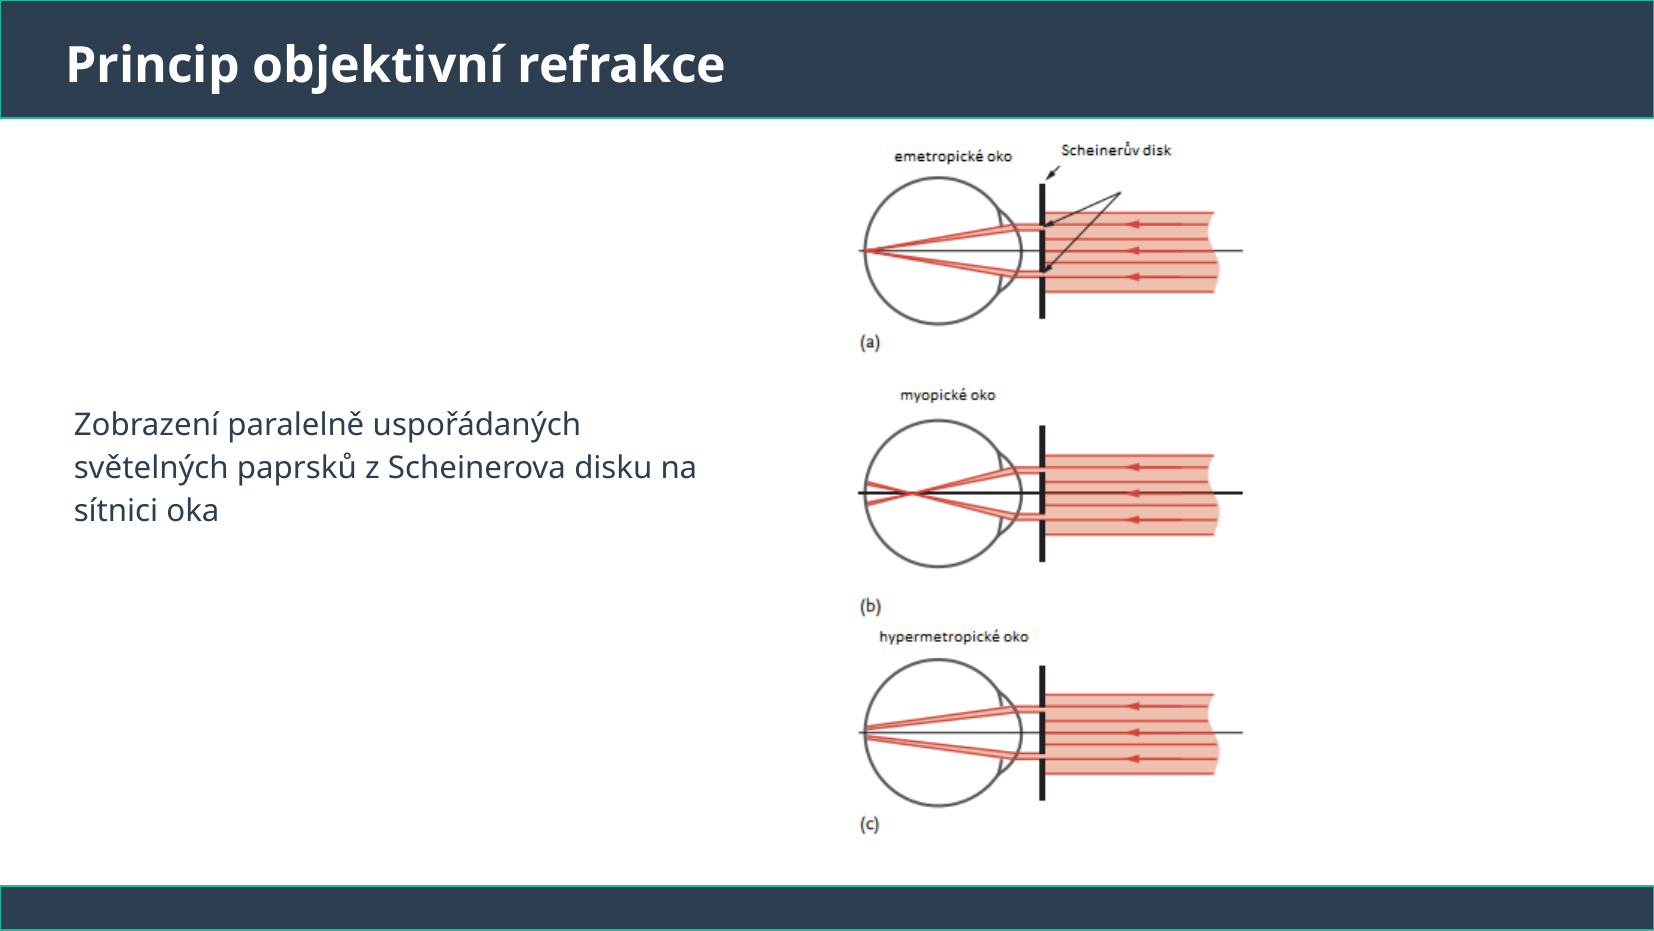

# Princip objektivní refrakce
Zobrazení paralelně uspořádaných světelných paprsků z Scheinerova disku na sítnici oka
5